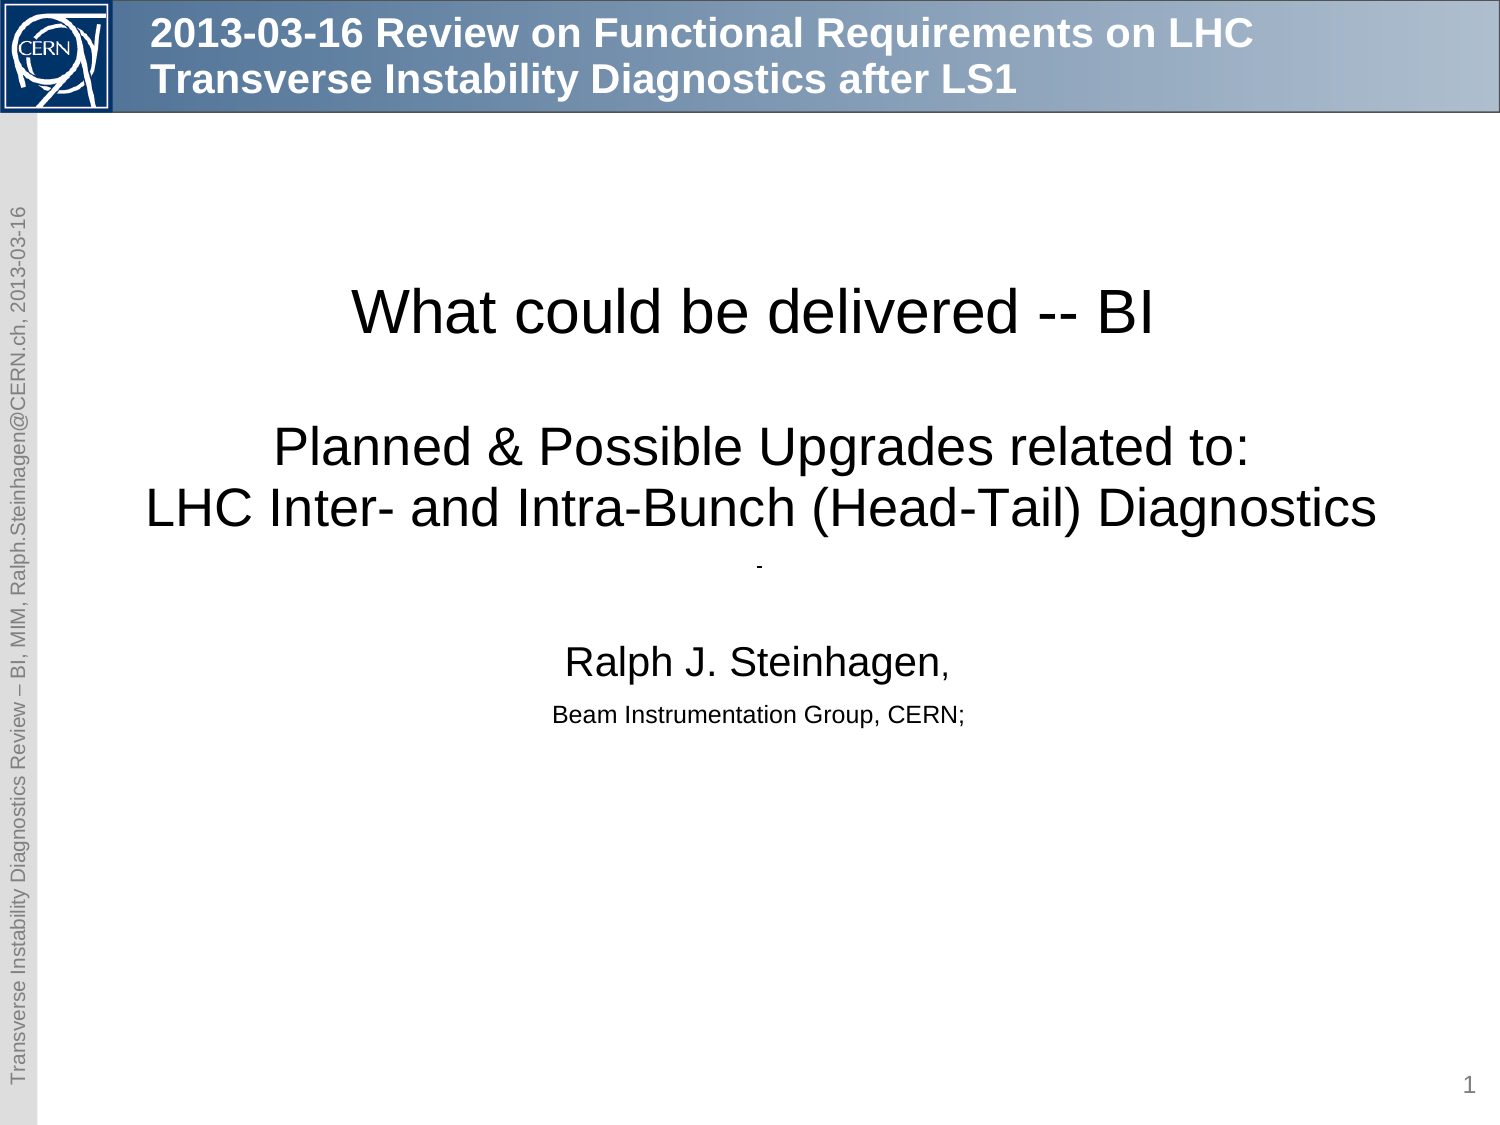

# 2013-03-16 Review on Functional Requirements on LHC Transverse Instability Diagnostics after LS1
What could be delivered -- BI
Planned & Possible Upgrades related to:
LHC Inter- and Intra-Bunch (Head-Tail) Diagnostics
Ralph J. Steinhagen,
Beam Instrumentation Group, CERN;